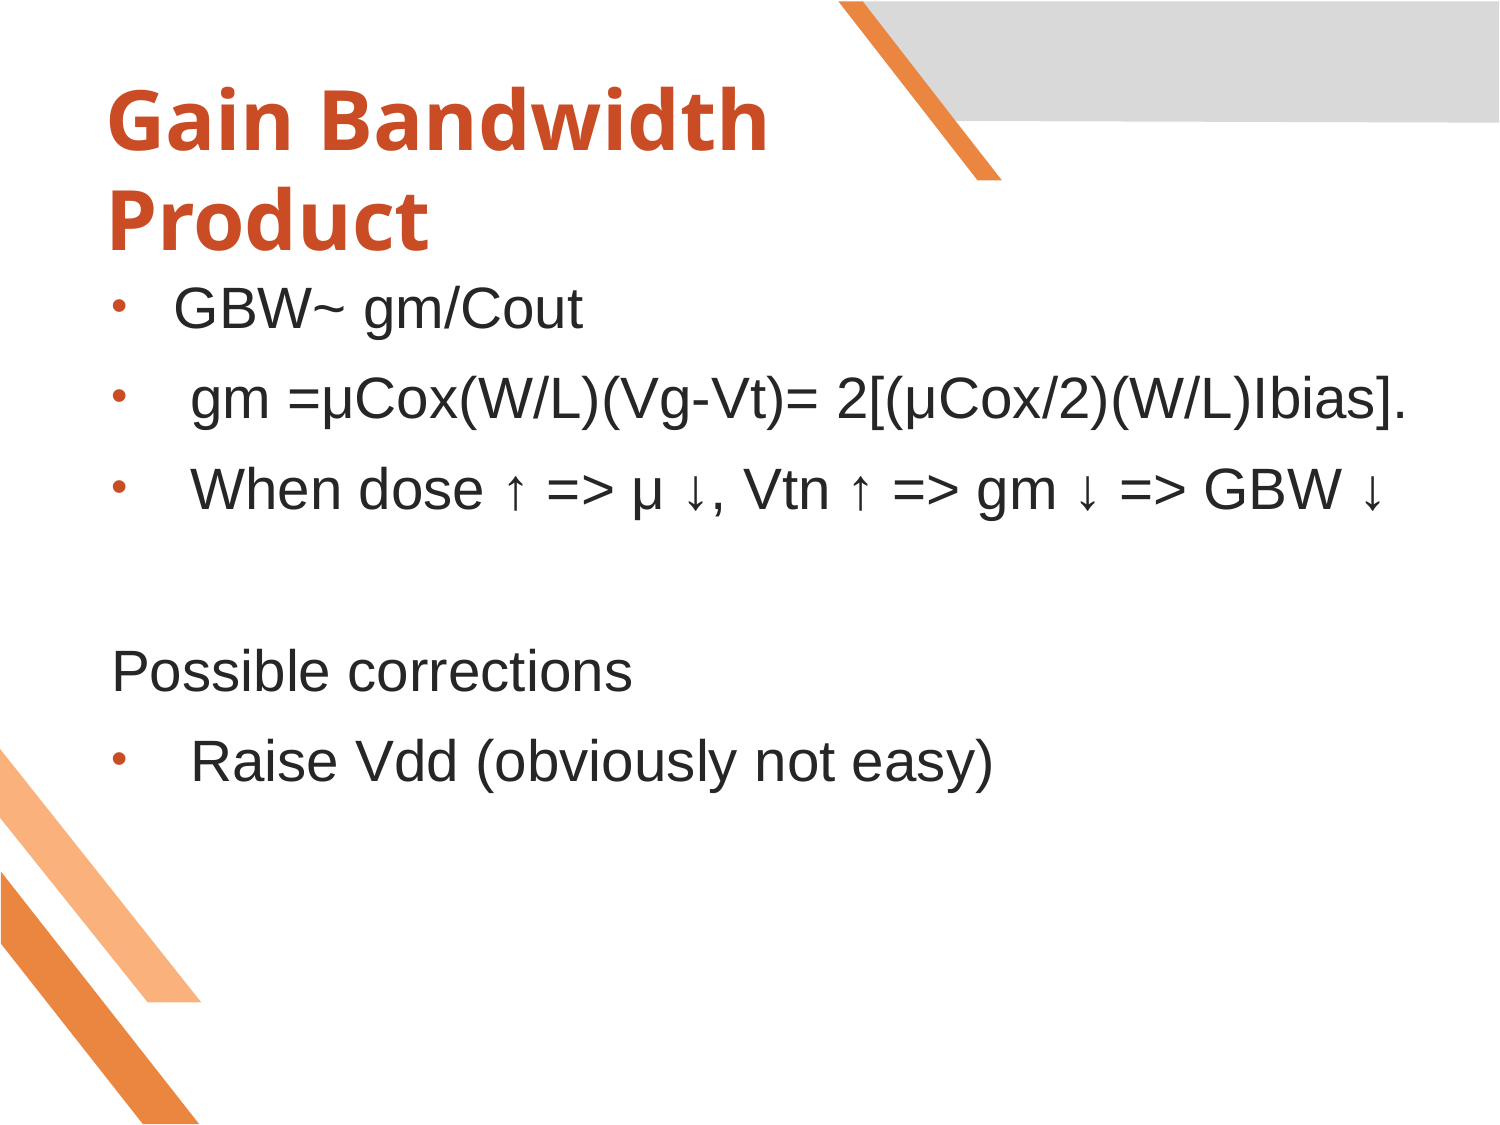

# Gain Bandwidth Product
GBW~ gm/Cout
 gm =μCox(W/L)(Vg-Vt)= 2[(μCox/2)(W/L)Ibias].
 When dose ↑ => μ ↓, Vtn ↑ => gm ↓ => GBW ↓
Possible corrections
 Raise Vdd (obviously not easy)